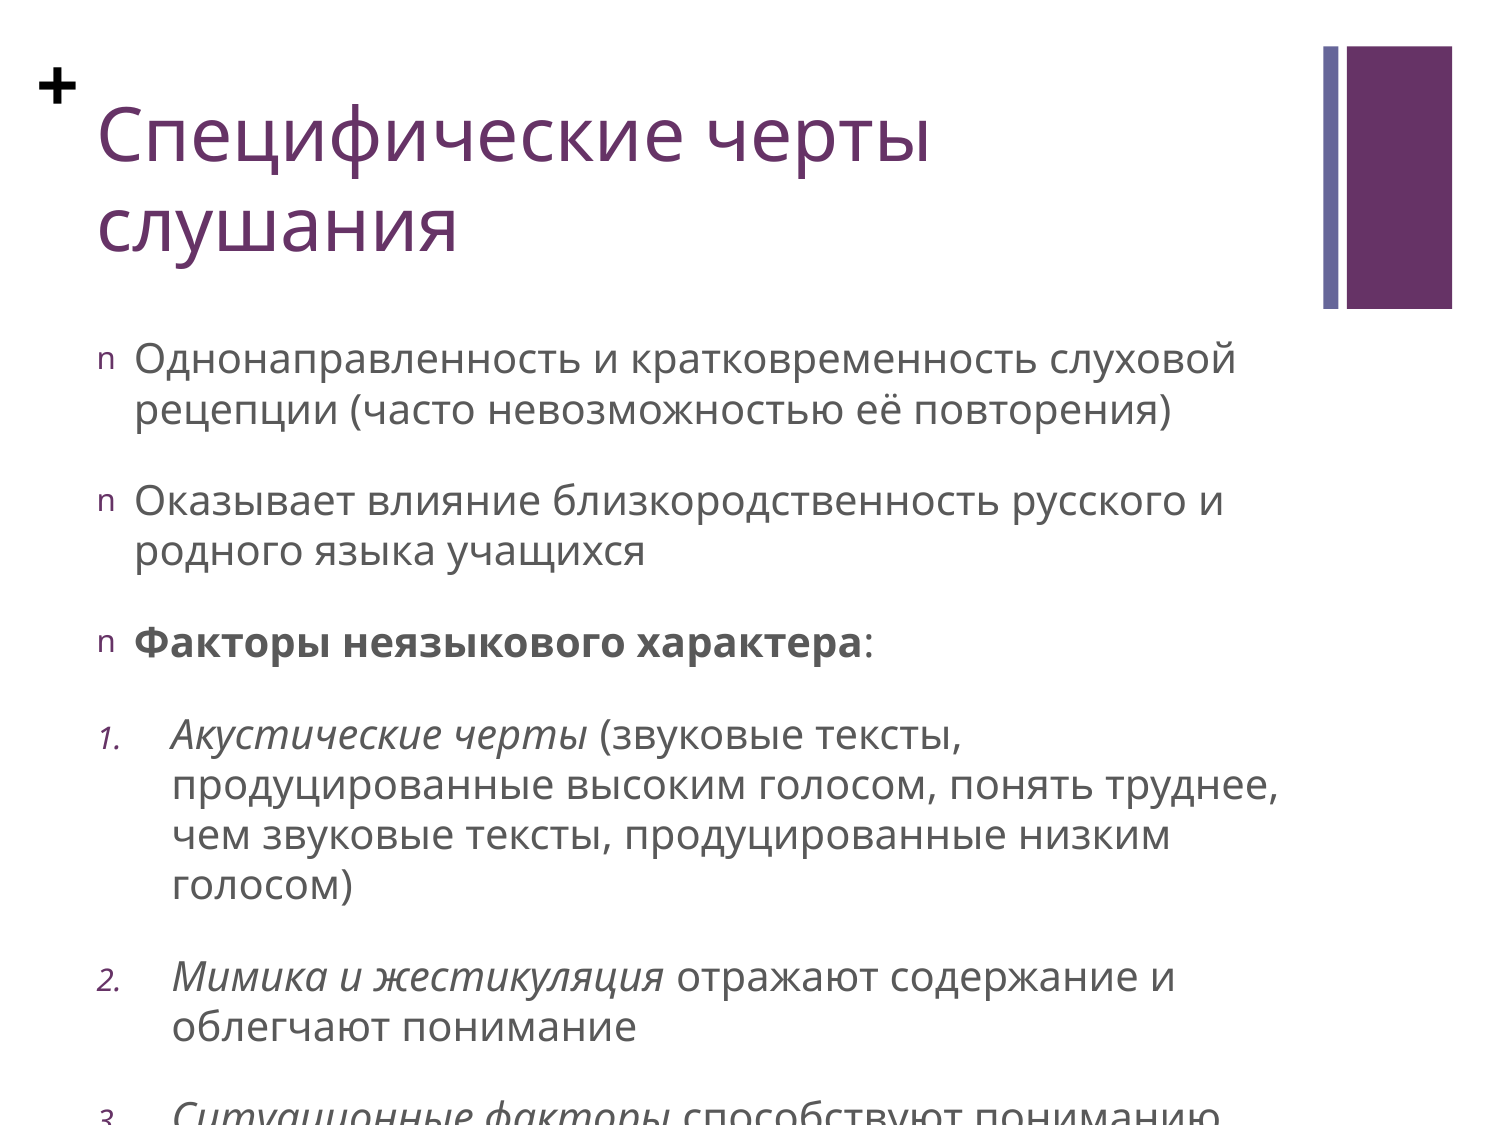

# Специфические черты слушания
Однонаправленность и кратковременность слуховой рецепции (часто невозможностью её повторения)
Оказывает влияние близкородственность русского и родного языка учащихся
Факторы неязыкового характера:
Акустические черты (звуковые тексты, продуцированные высоким голосом, понять труднее, чем звуковые тексты, продуцированные низким голосом)
Мимика и жестикуляция отражают содержание и облегчают понимание
Ситуационные факторы способствуют пониманию